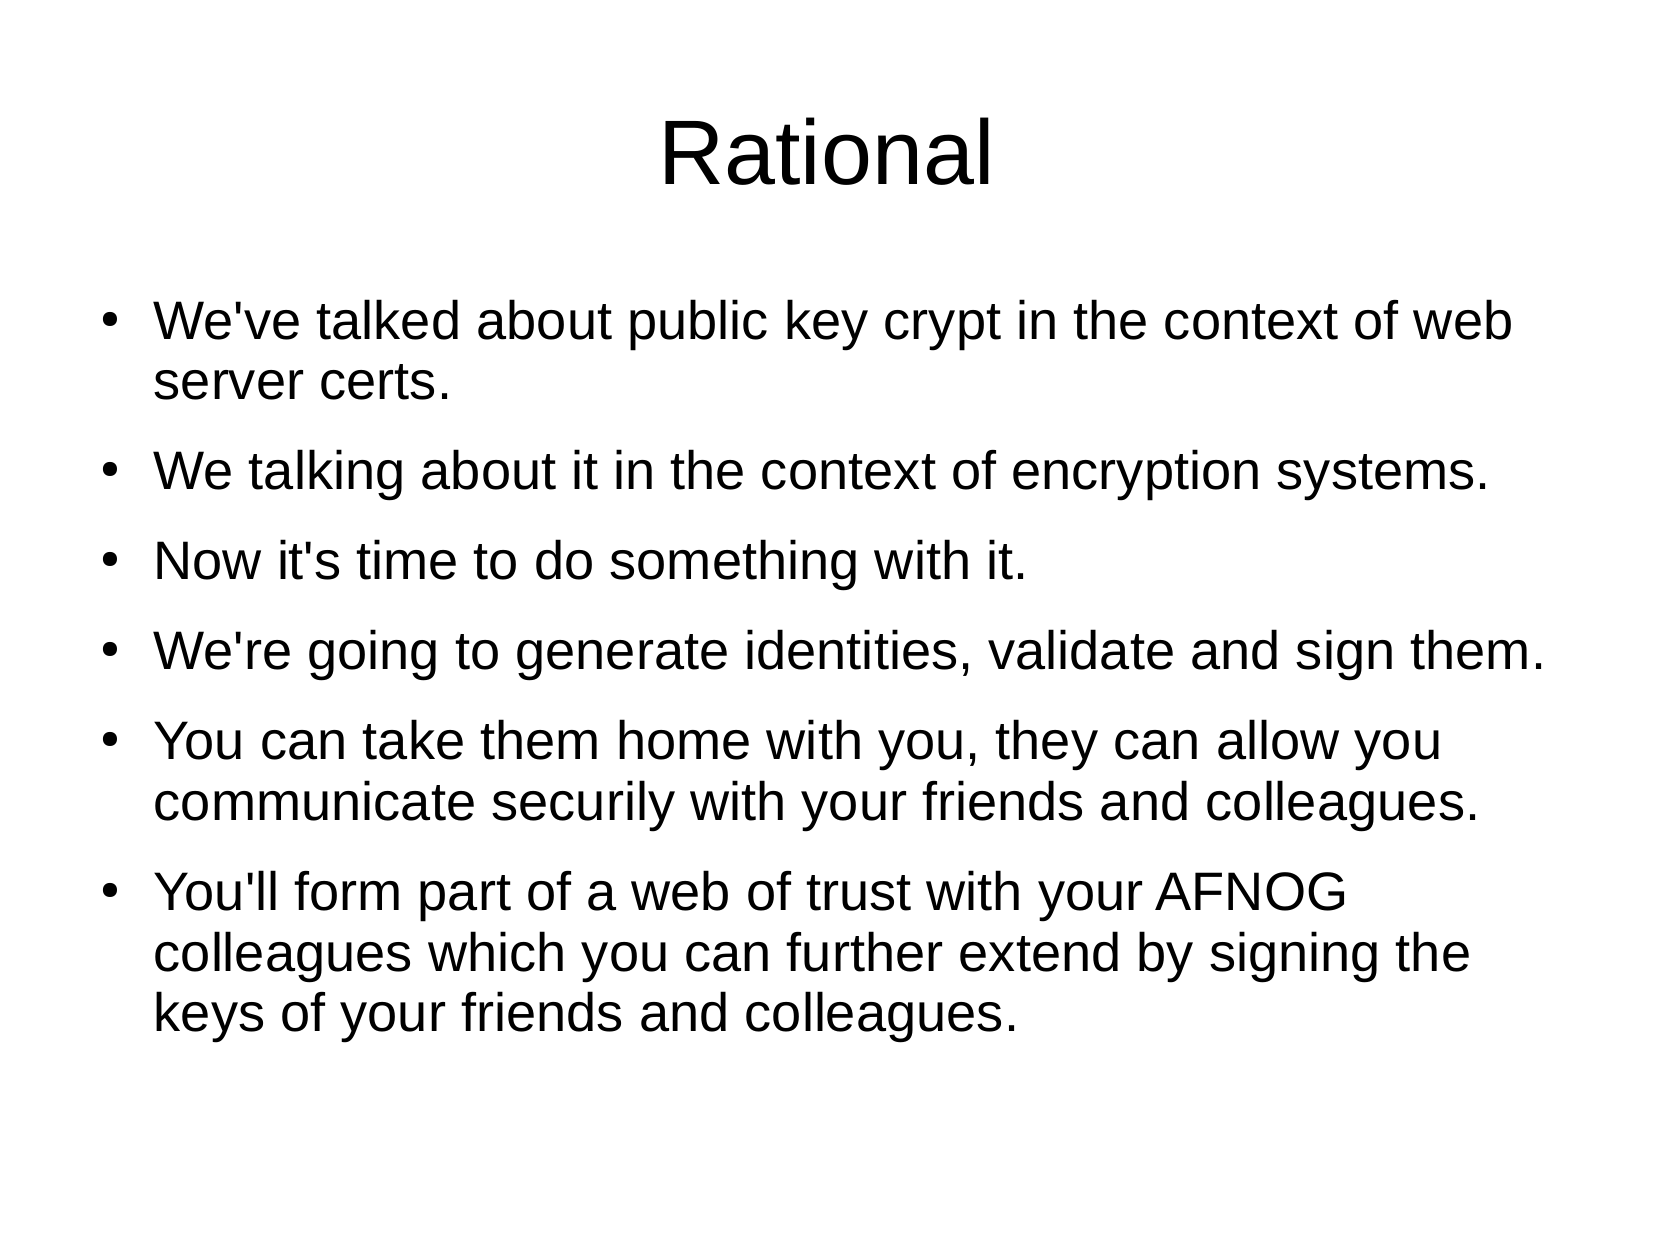

# Rational
We've talked about public key crypt in the context of web server certs.
We talking about it in the context of encryption systems.
Now it's time to do something with it.
We're going to generate identities, validate and sign them.
You can take them home with you, they can allow you communicate securily with your friends and colleagues.
You'll form part of a web of trust with your AFNOG colleagues which you can further extend by signing the keys of your friends and colleagues.